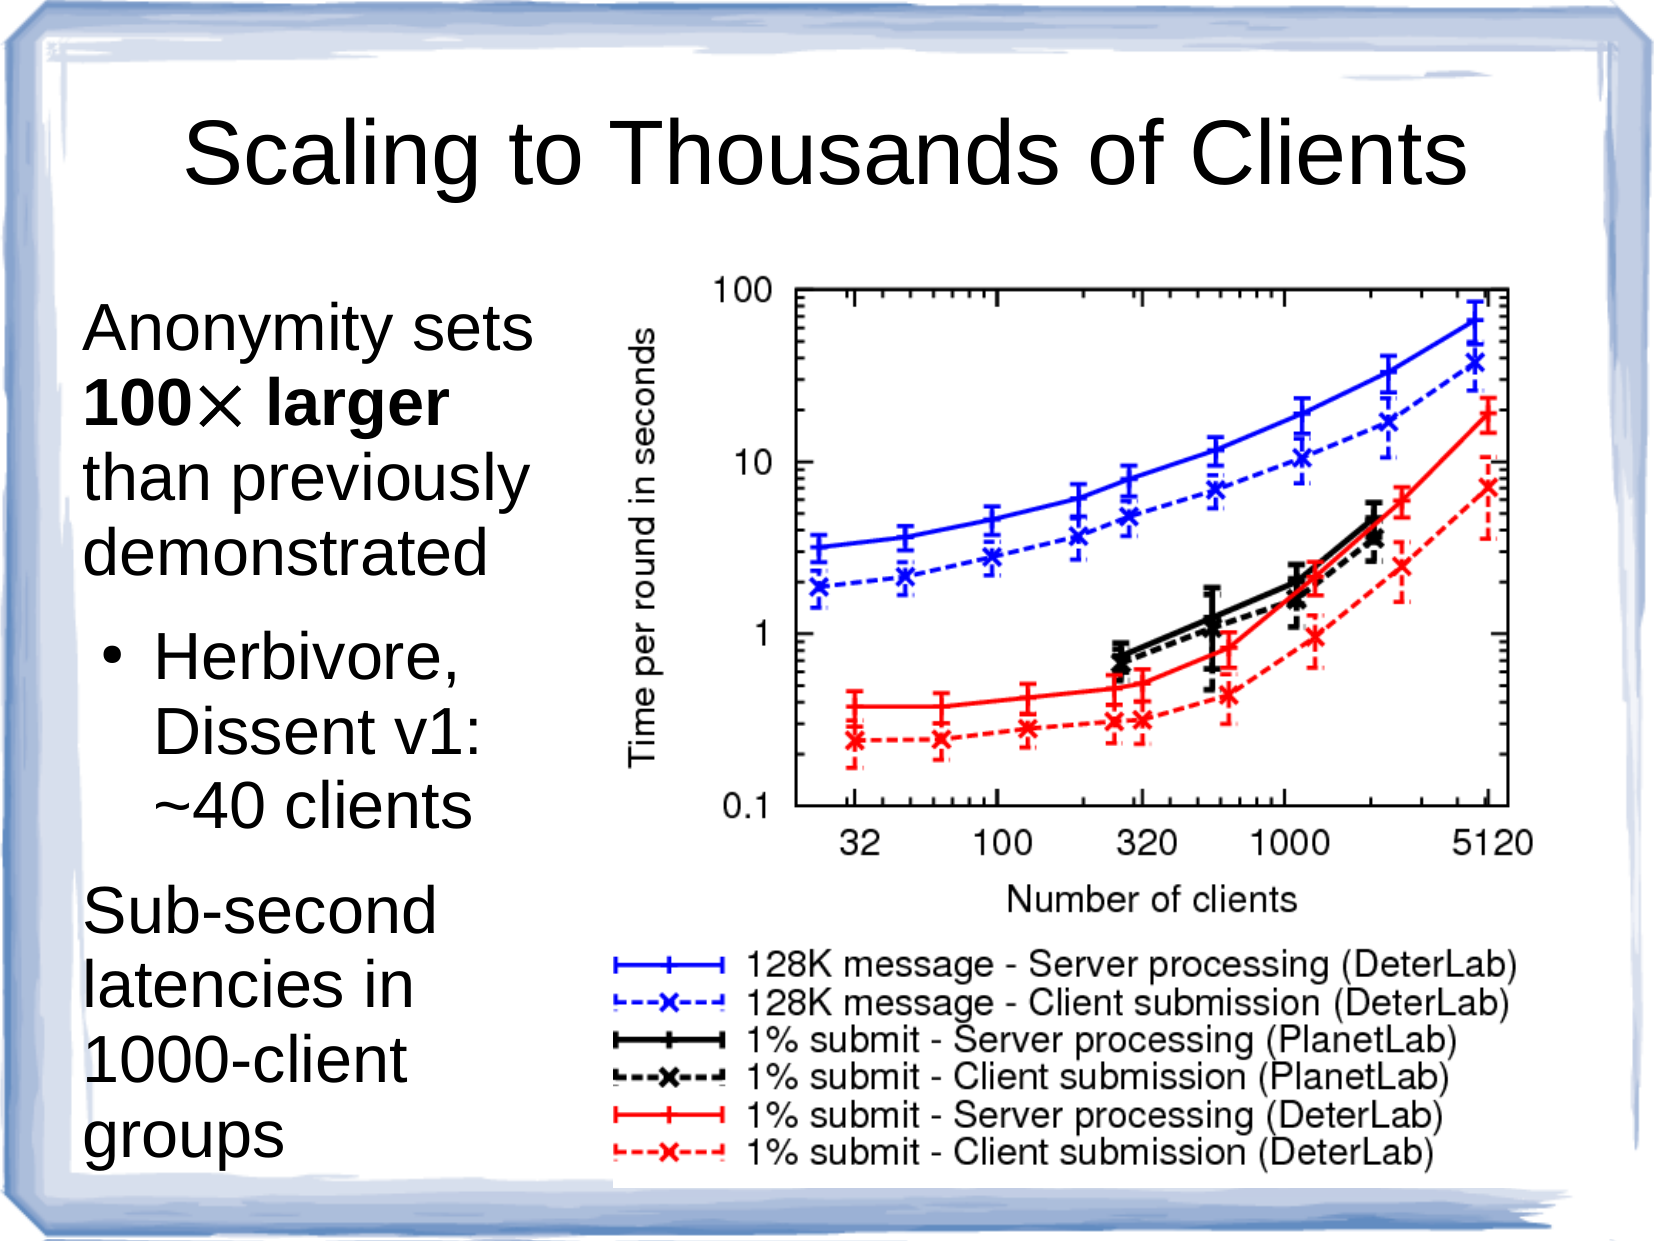

# Scaling to Thousands of Clients
Anonymity sets
100 larger
than previously
demonstrated
Herbivore,
Dissent v1:
~40 clients
Sub-second
latencies in
1000-client
groups
29